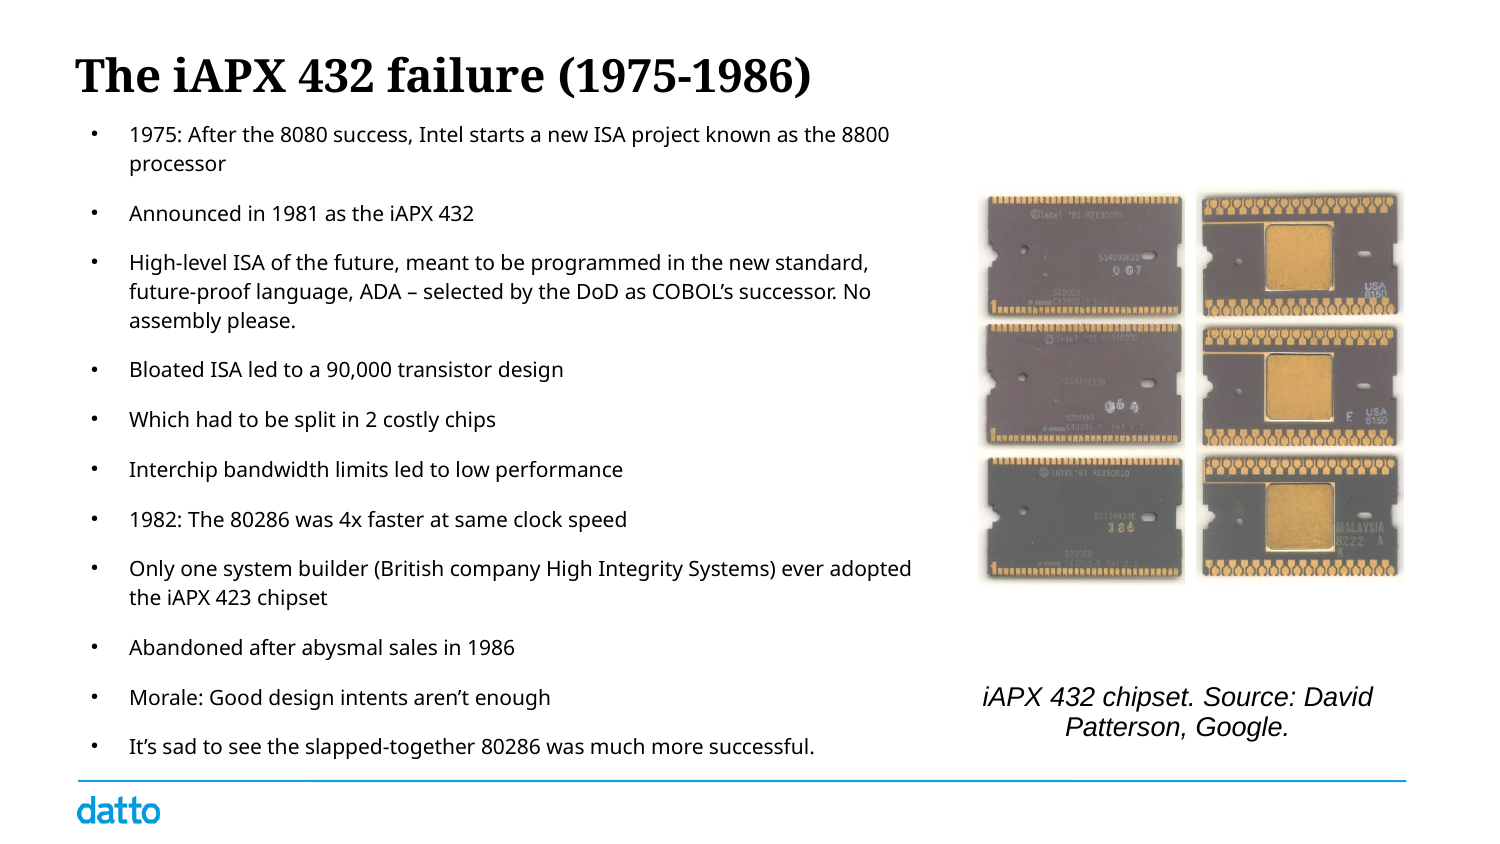

# The iAPX 432 failure (1975-1986)
1975: After the 8080 success, Intel starts a new ISA project known as the 8800 processor
Announced in 1981 as the iAPX 432
High-level ISA of the future, meant to be programmed in the new standard, future-proof language, ADA – selected by the DoD as COBOL’s successor. No assembly please.
Bloated ISA led to a 90,000 transistor design
Which had to be split in 2 costly chips
Interchip bandwidth limits led to low performance
1982: The 80286 was 4x faster at same clock speed
Only one system builder (British company High Integrity Systems) ever adopted the iAPX 423 chipset
Abandoned after abysmal sales in 1986
Morale: Good design intents aren’t enough
It’s sad to see the slapped-together 80286 was much more successful.
iAPX 432 chipset. Source: David Patterson, Google.